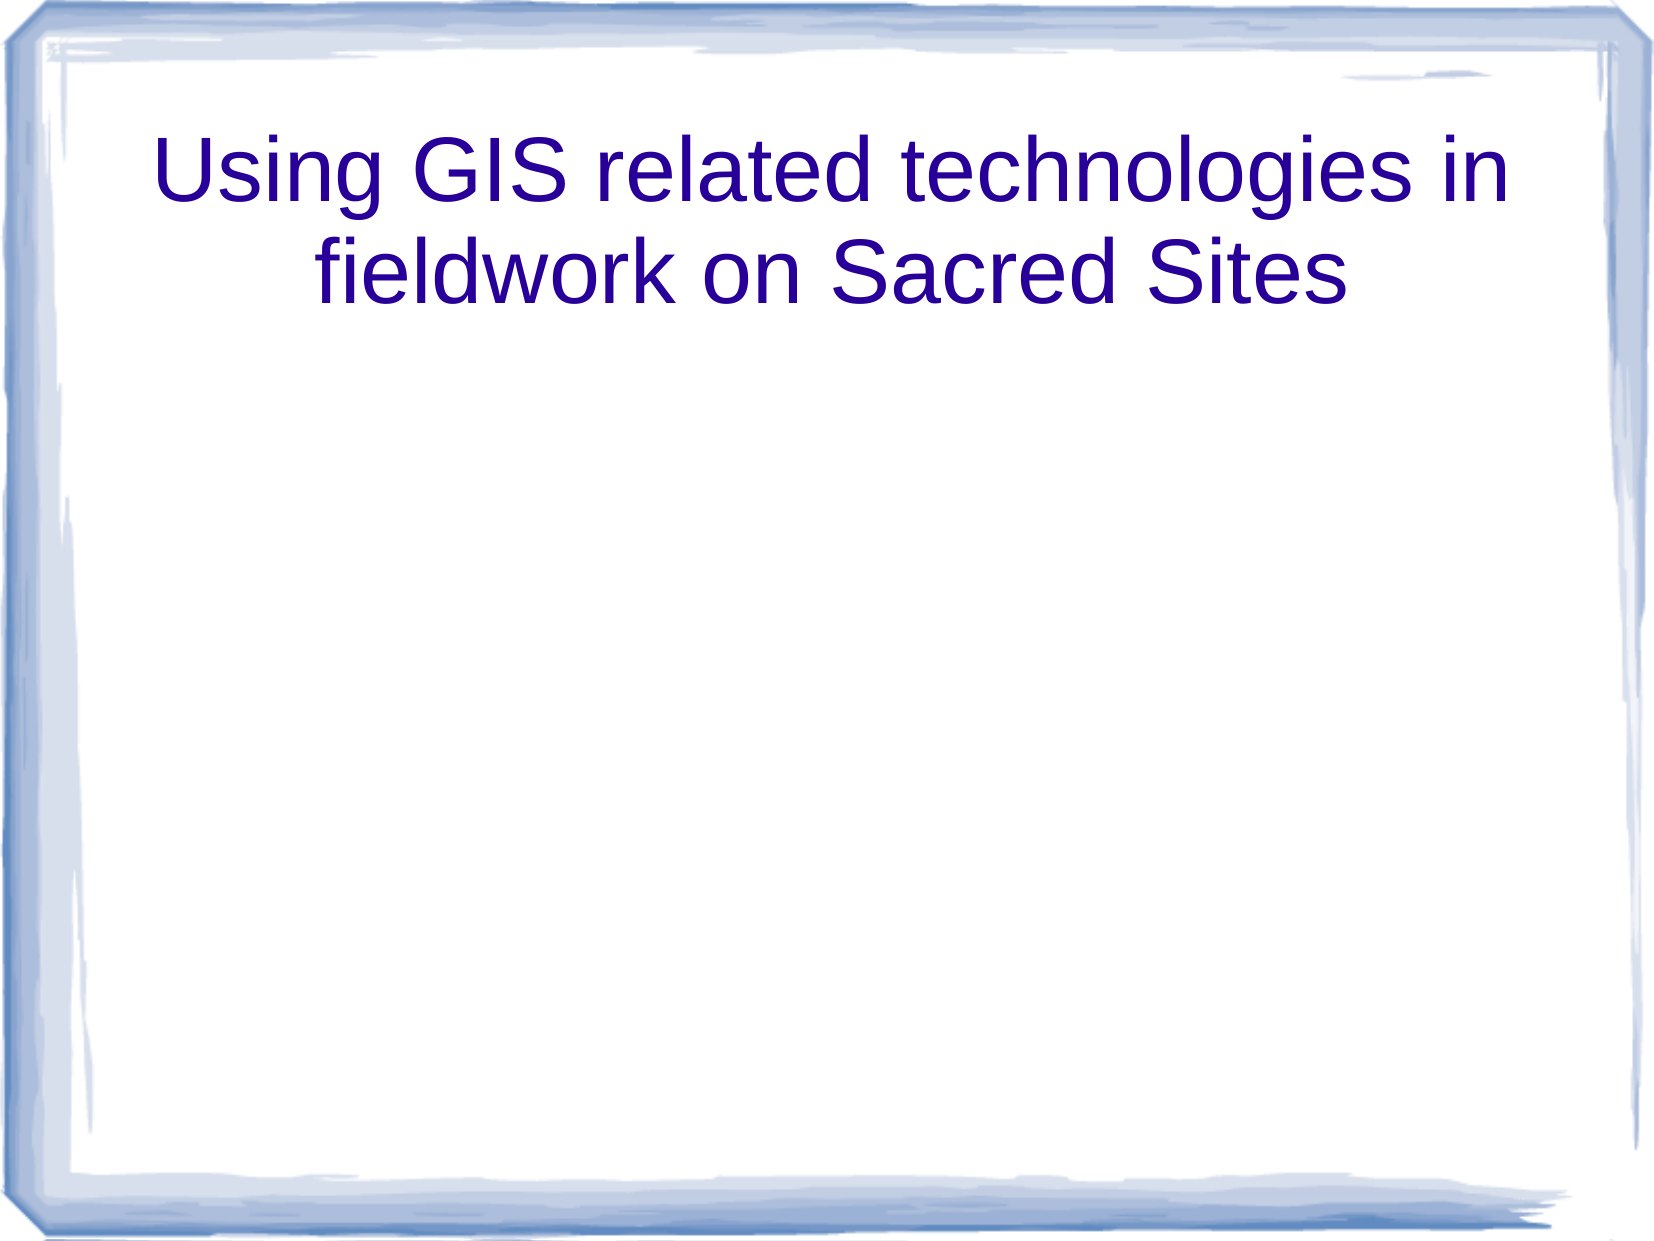

# Using GIS related technologies in fieldwork on Sacred Sites